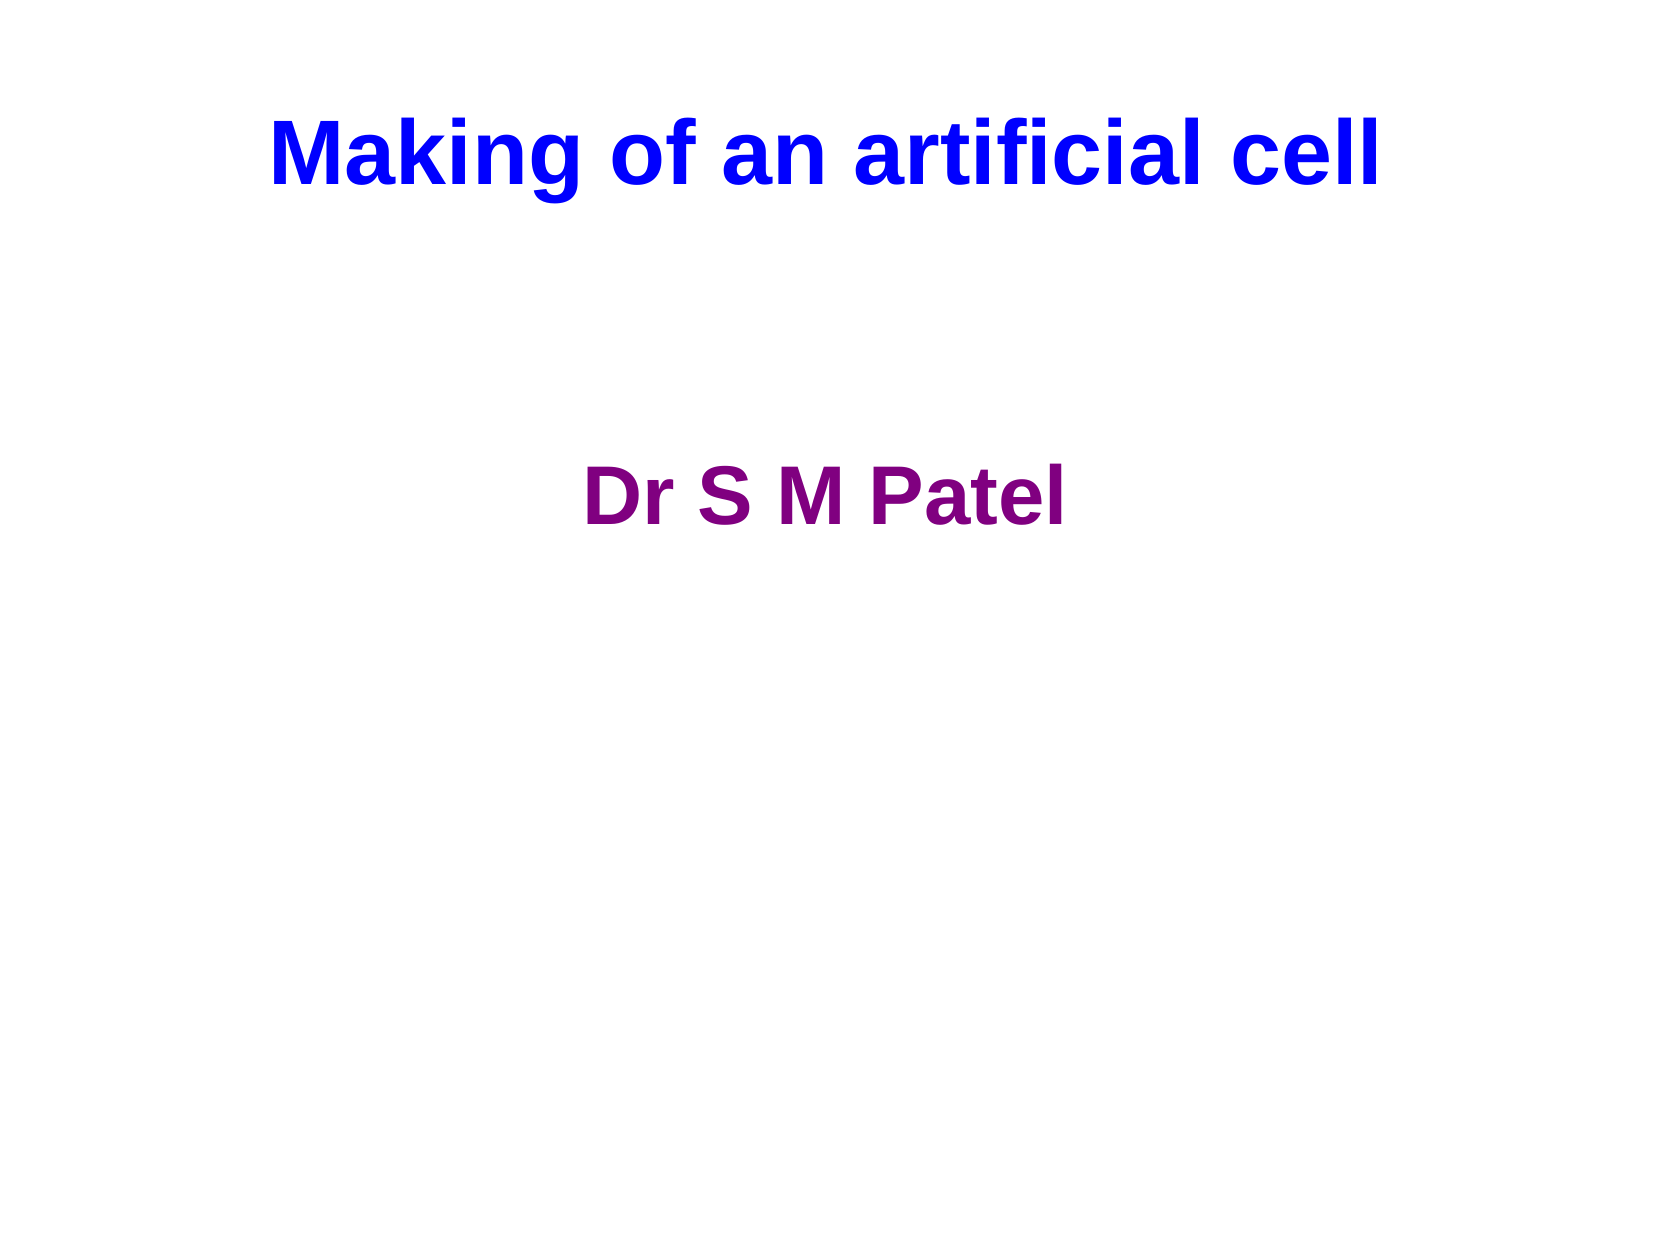

# Making of an artificial cell
Dr S M Patel